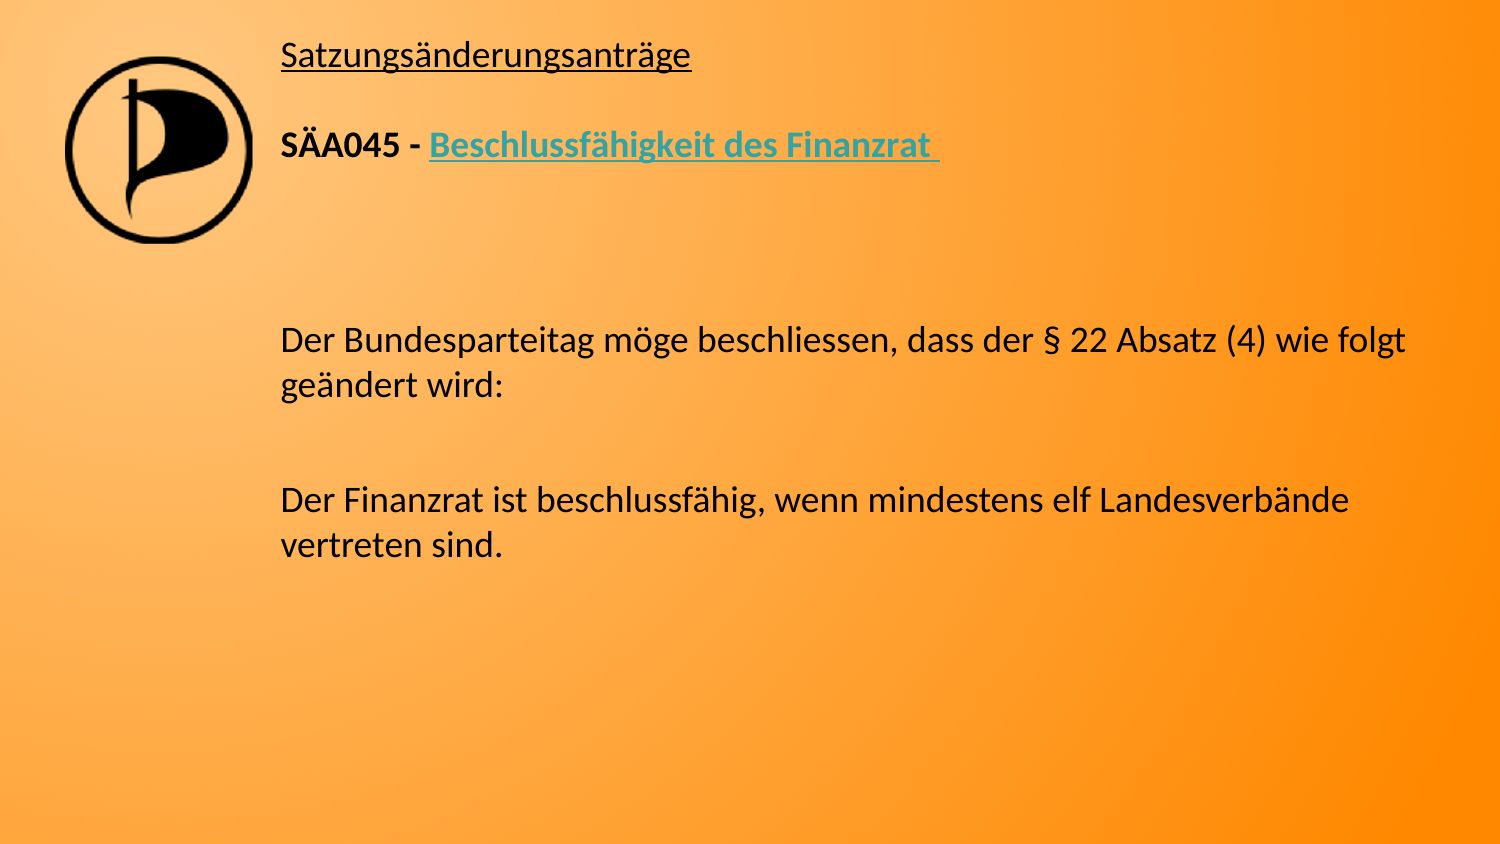

Satzungsänderungsanträge
SÄA045 - Beschlussfähigkeit des Finanzrat
Der Bundesparteitag möge beschliessen, dass der § 22 Absatz (4) wie folgt geändert wird:
Der Finanzrat ist beschlussfähig, wenn mindestens elf Landesverbände vertreten sind.